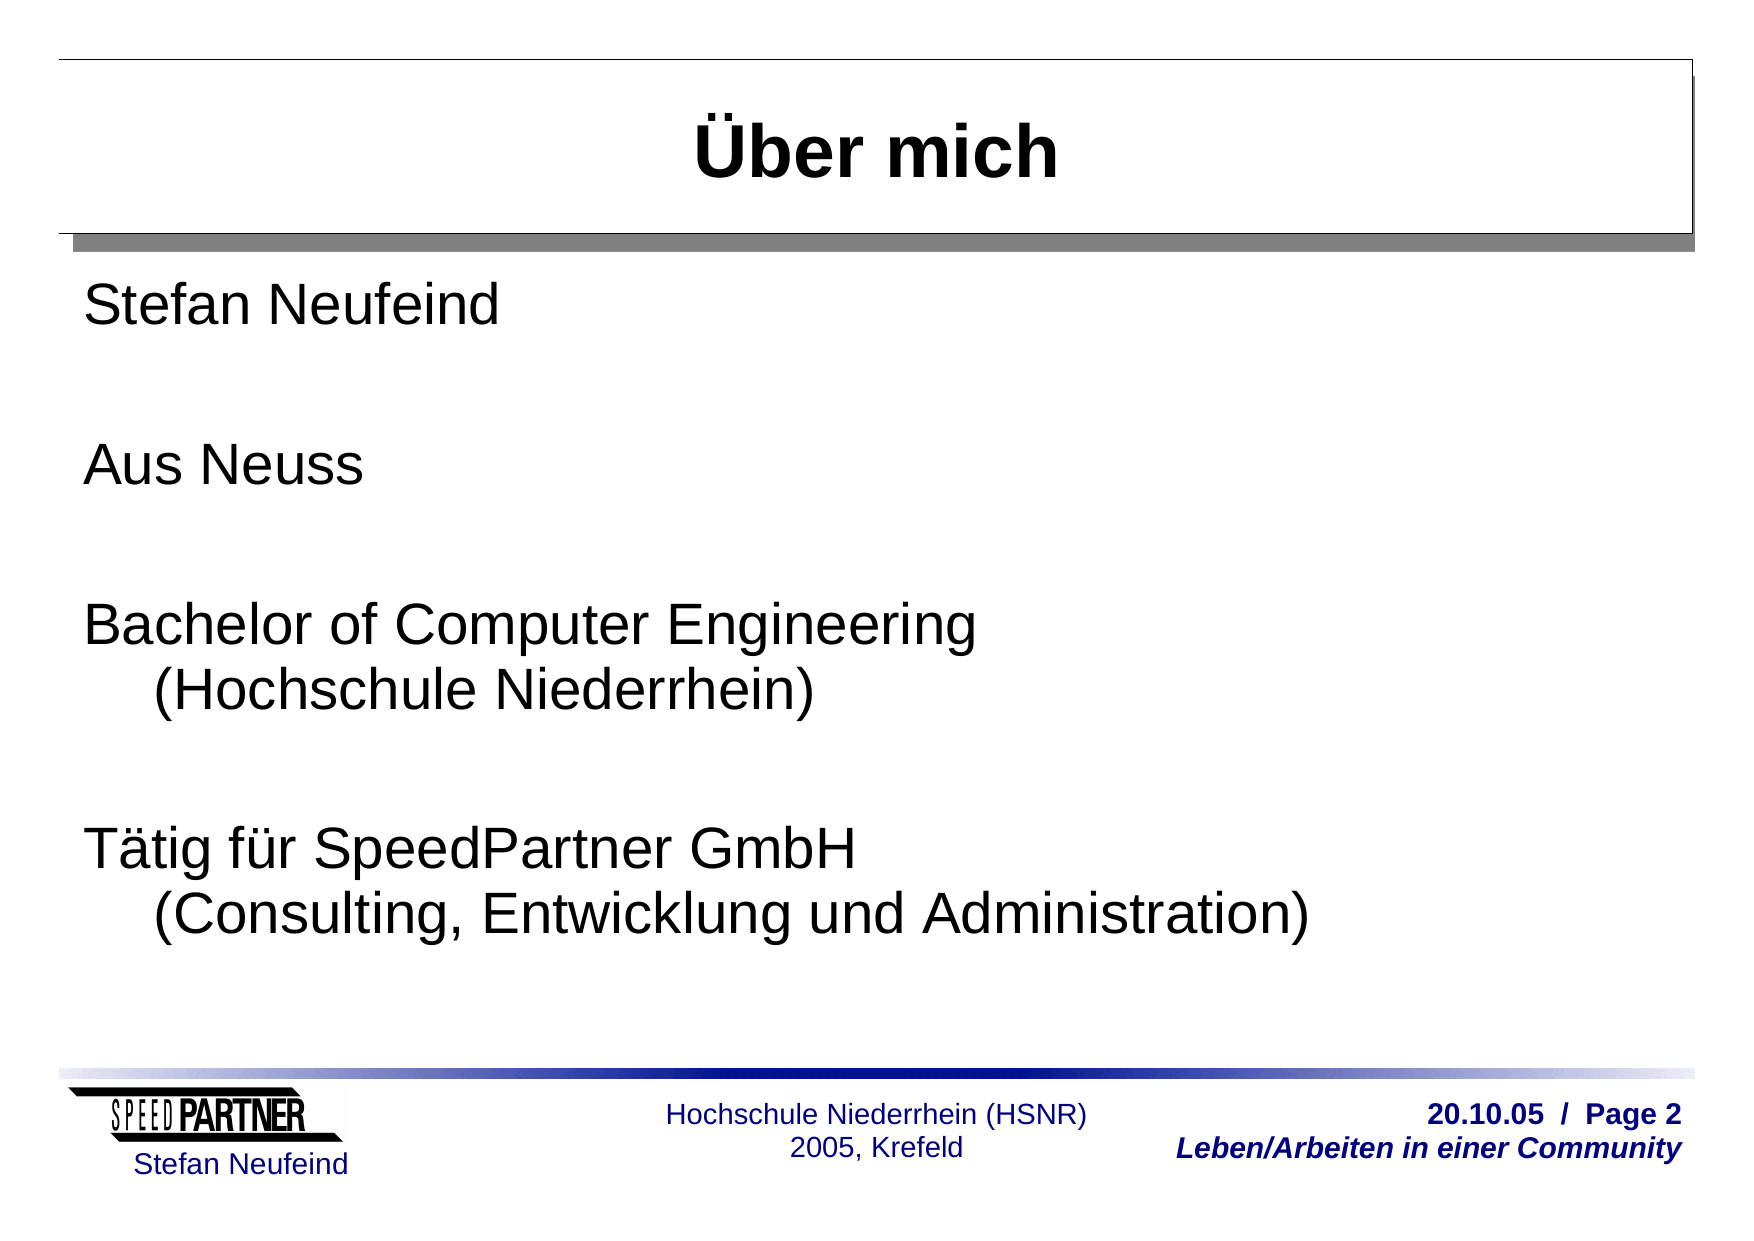

# Über mich
Stefan Neufeind
Aus Neuss
Bachelor of Computer Engineering
(Hochschule Niederrhein)
Tätig für SpeedPartner GmbH
(Consulting, Entwicklung und Administration)